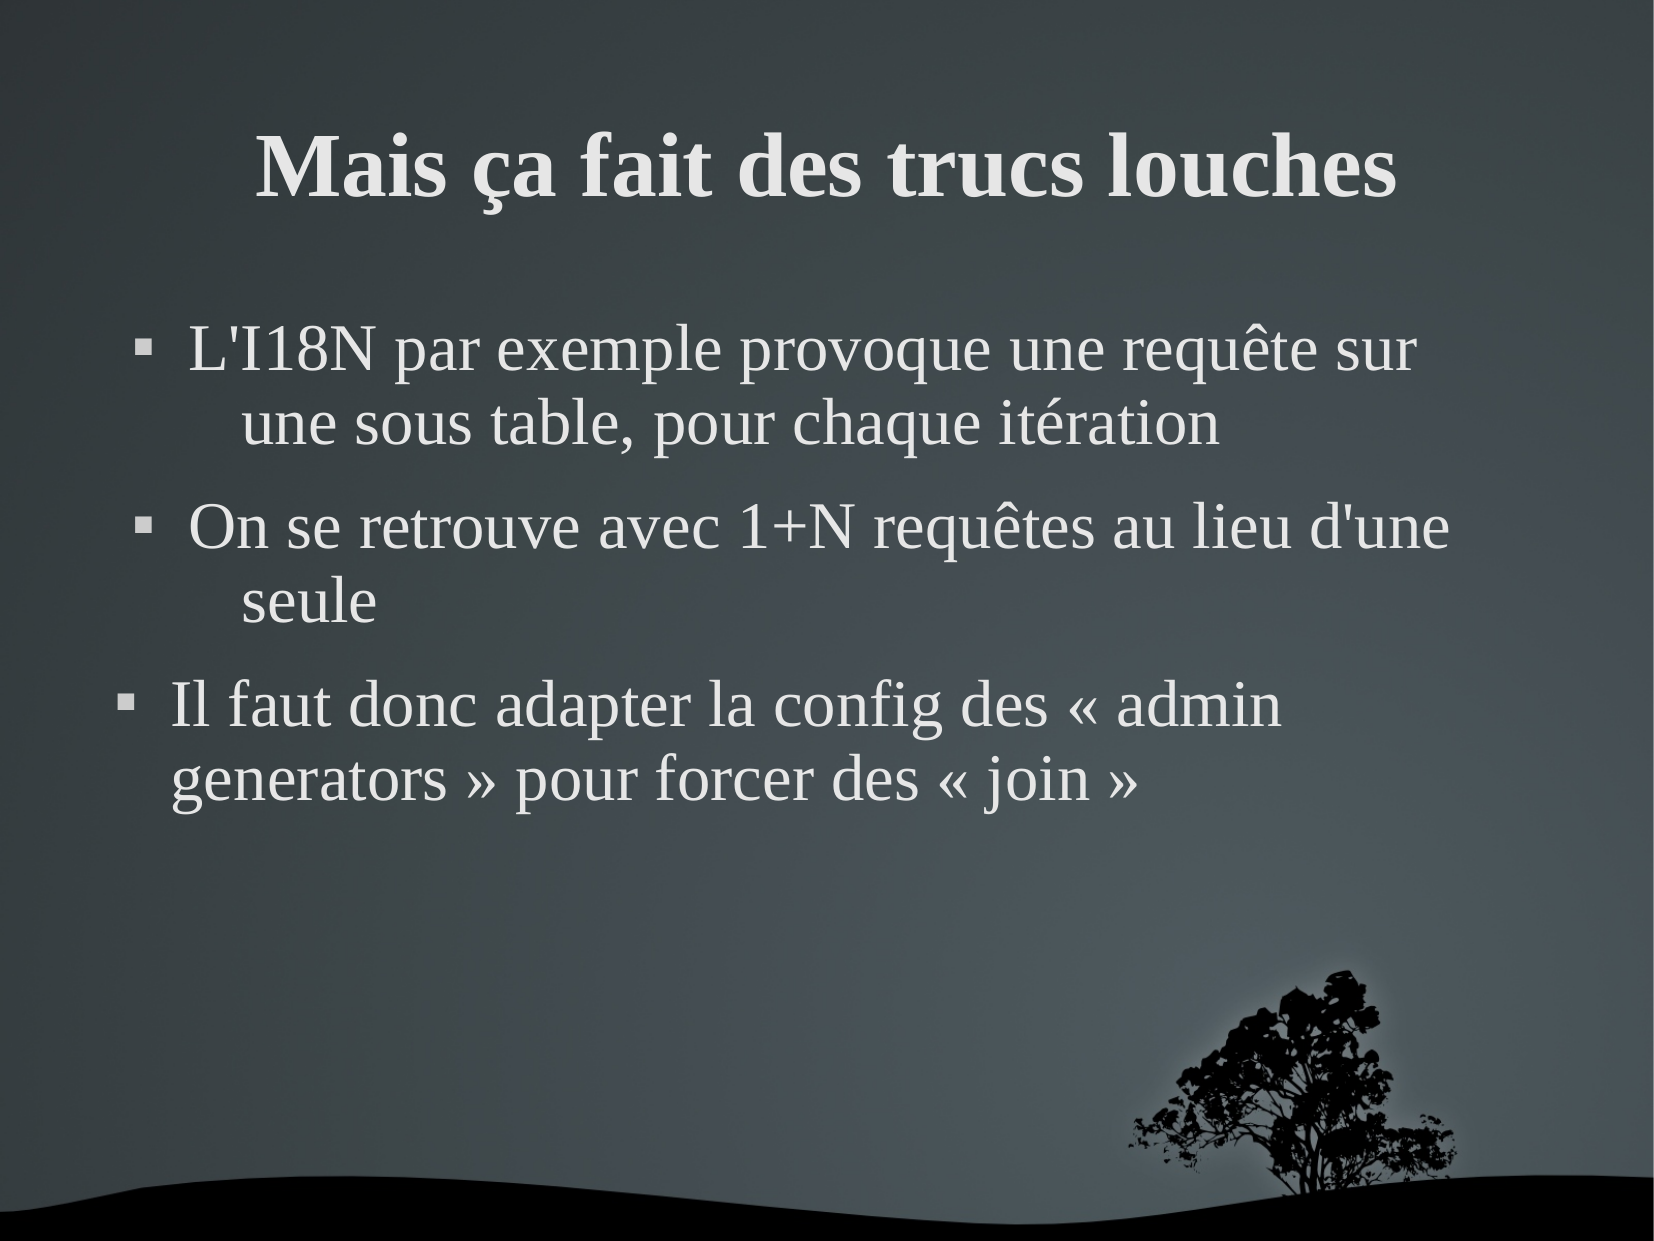

# Mais ça fait des trucs louches
L'I18N par exemple provoque une requête sur une sous table, pour chaque itération
On se retrouve avec 1+N requêtes au lieu d'une seule
Il faut donc adapter la config des « admin generators » pour forcer des « join »